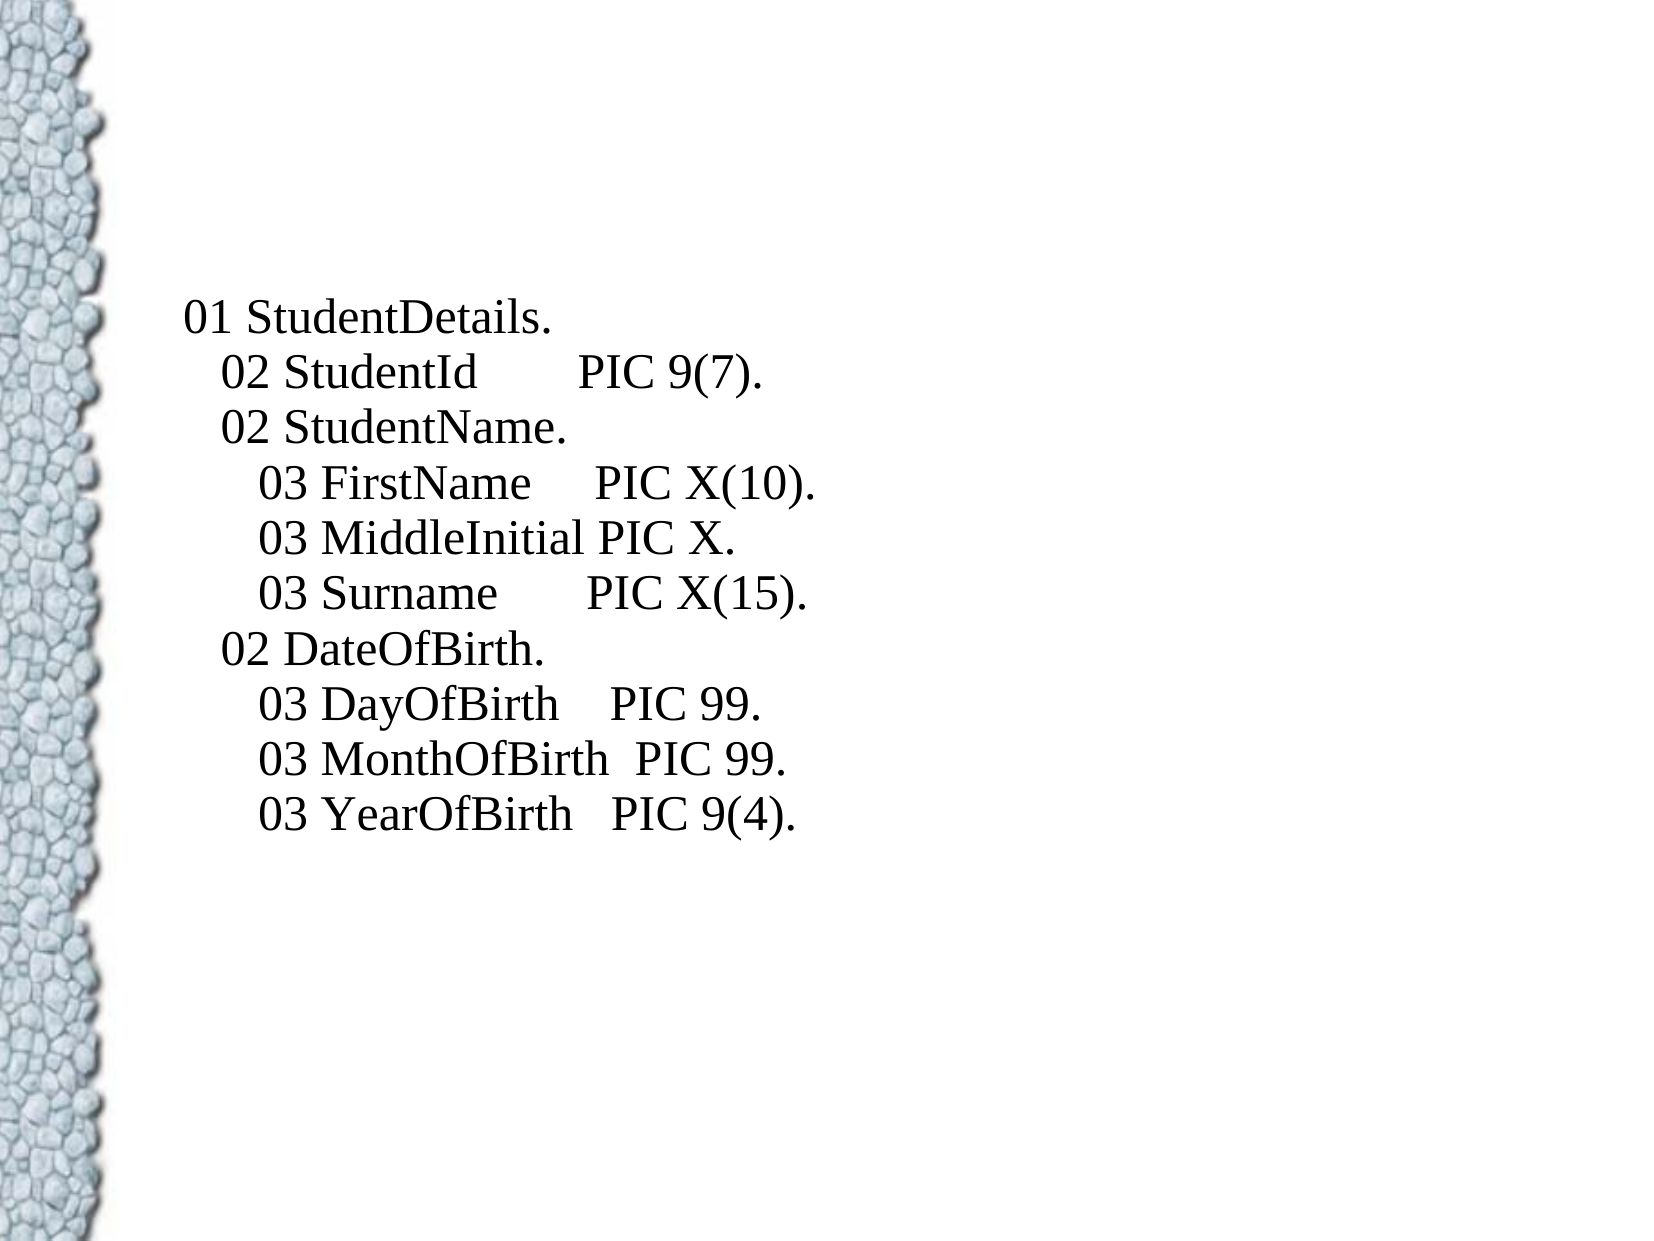

#
01 StudentDetails.
 02 StudentId PIC 9(7).
 02 StudentName.
 03 FirstName PIC X(10).
 03 MiddleInitial PIC X.
 03 Surname PIC X(15).
 02 DateOfBirth.
 03 DayOfBirth PIC 99.
 03 MonthOfBirth PIC 99.
 03 YearOfBirth PIC 9(4).